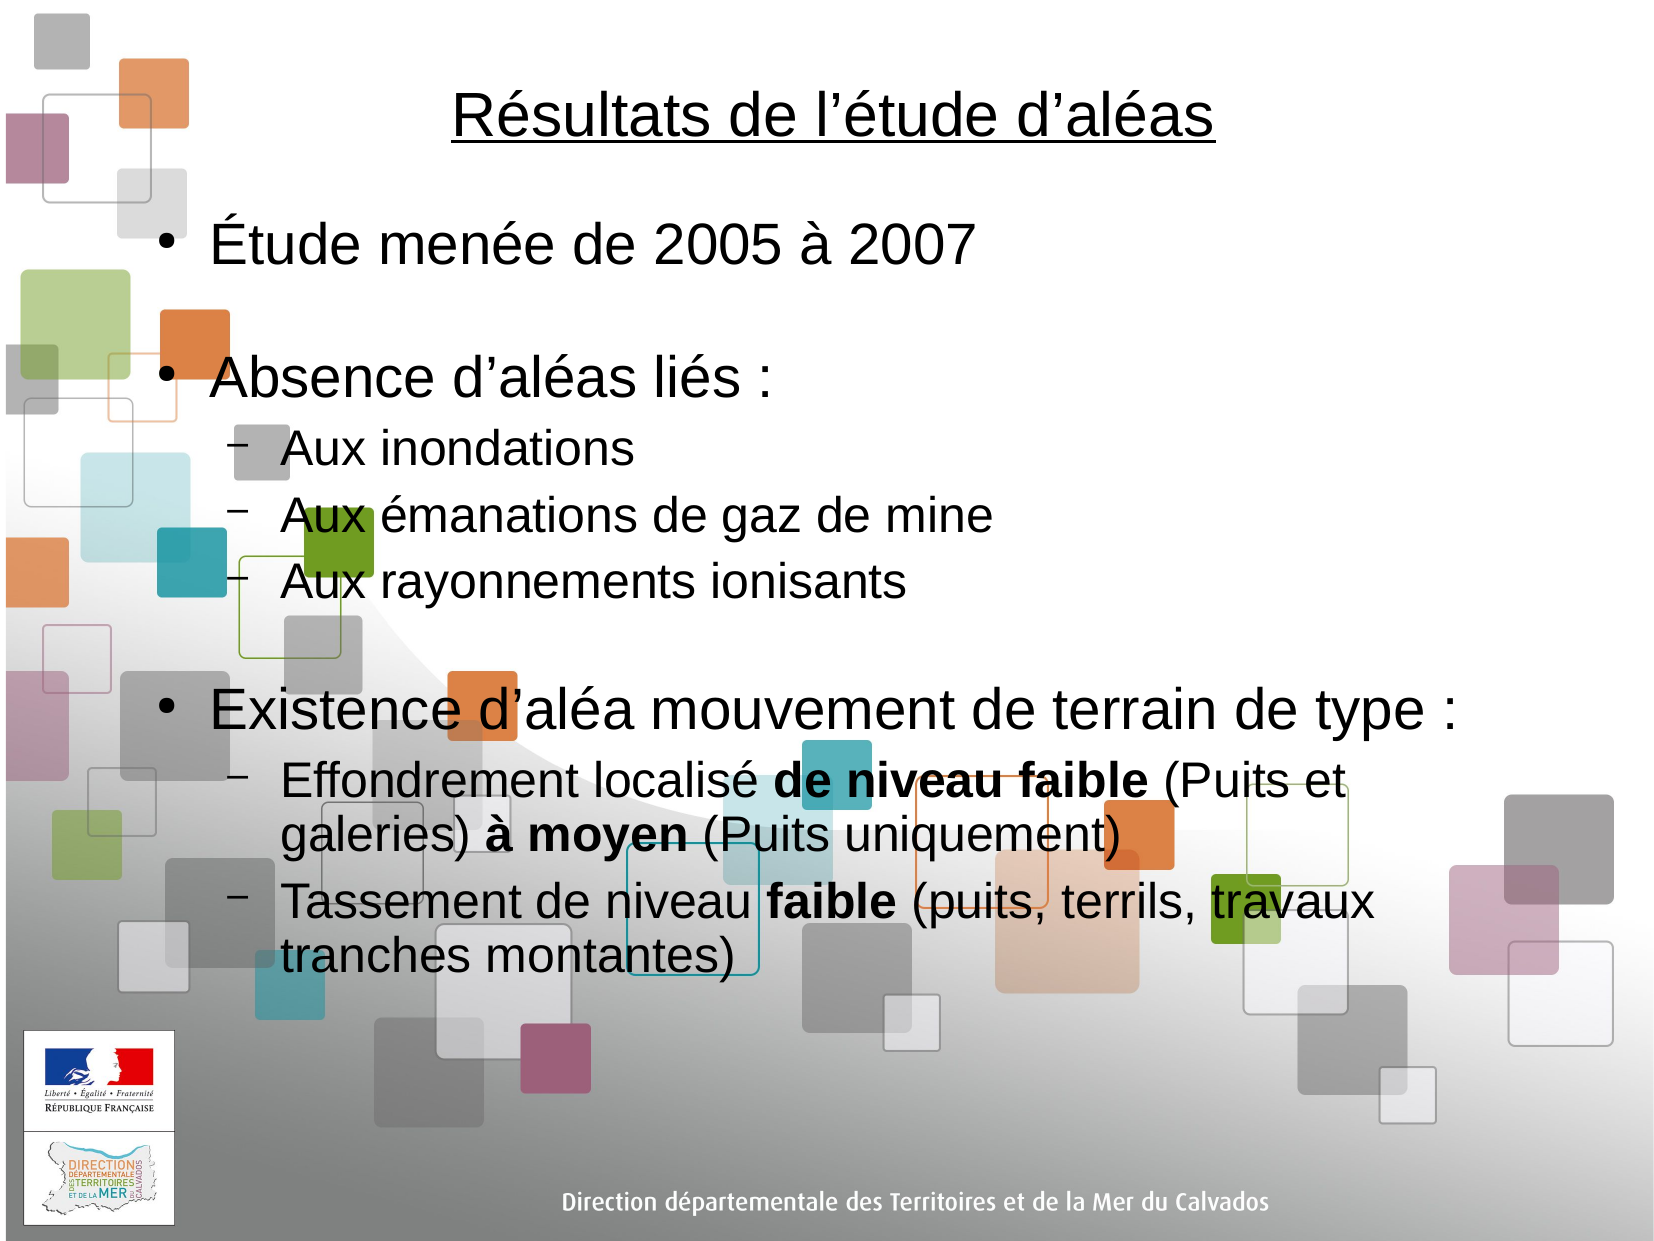

#
Résultats de l’étude d’aléas
Étude menée de 2005 à 2007
Absence d’aléas liés :
Aux inondations
Aux émanations de gaz de mine
Aux rayonnements ionisants
Existence d’aléa mouvement de terrain de type :
Effondrement localisé de niveau faible (Puits et galeries) à moyen (Puits uniquement)
Tassement de niveau faible (puits, terrils, travaux tranches montantes)